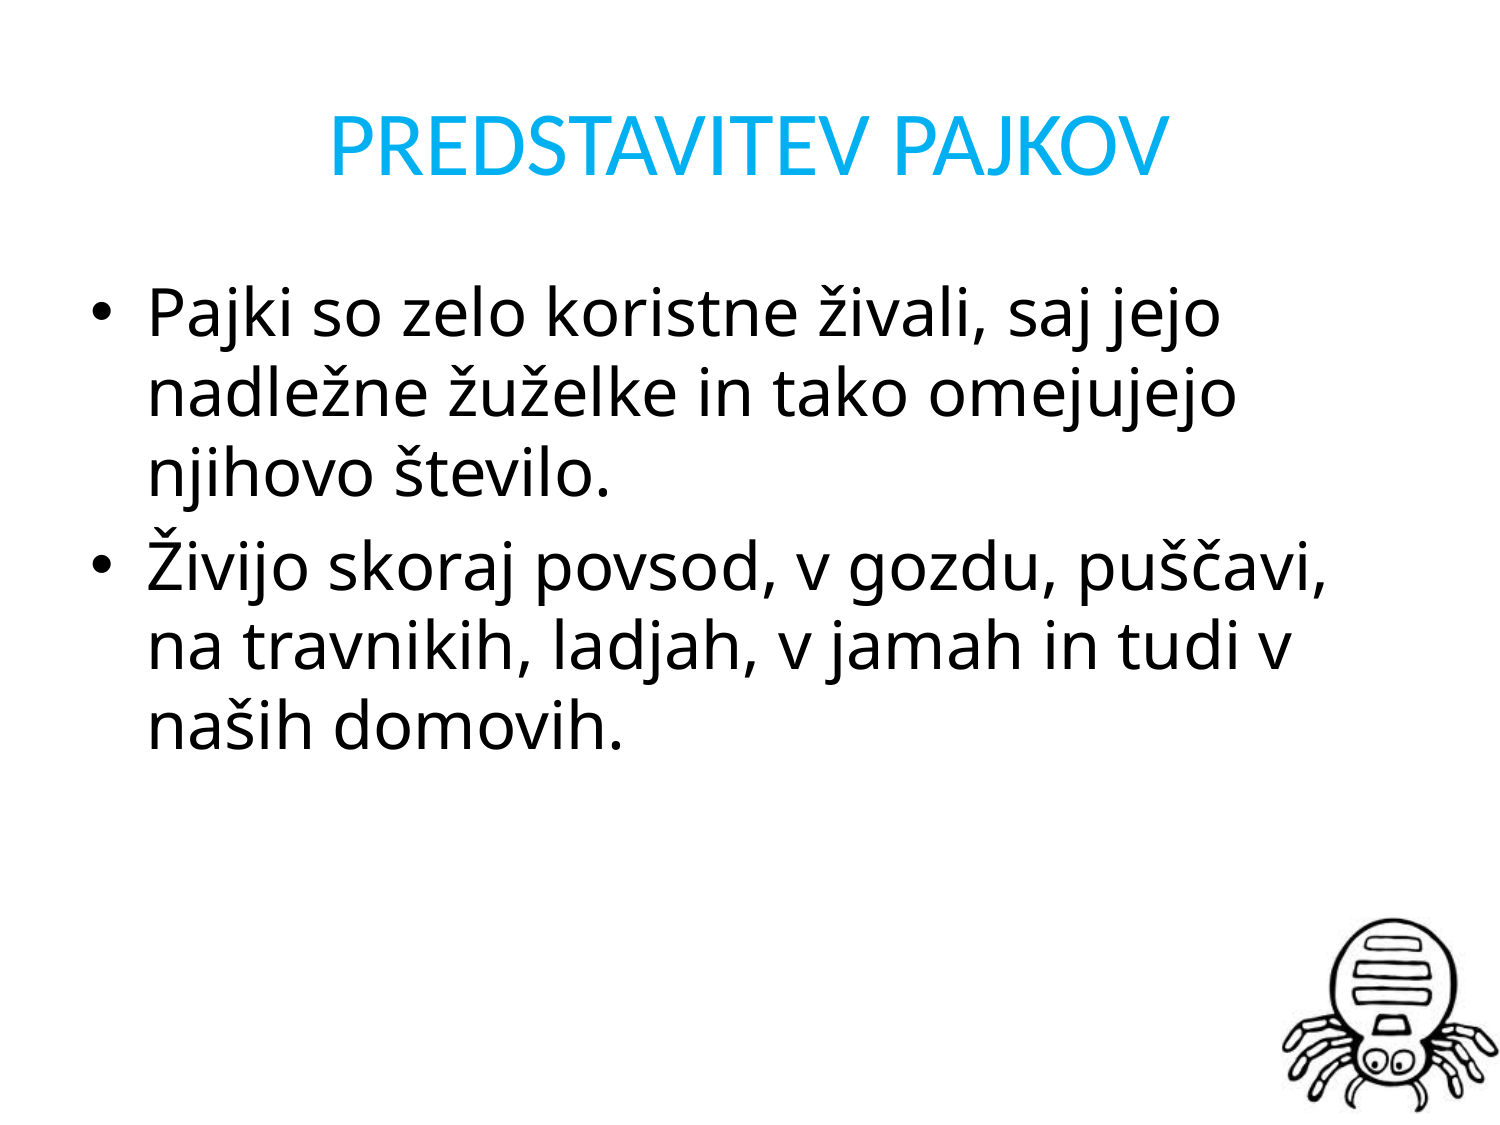

# PREDSTAVITEV PAJKOV
Pajki so zelo koristne živali, saj jejo nadležne žuželke in tako omejujejo njihovo število.
Živijo skoraj povsod, v gozdu, puščavi, na travnikih, ladjah, v jamah in tudi v naših domovih.